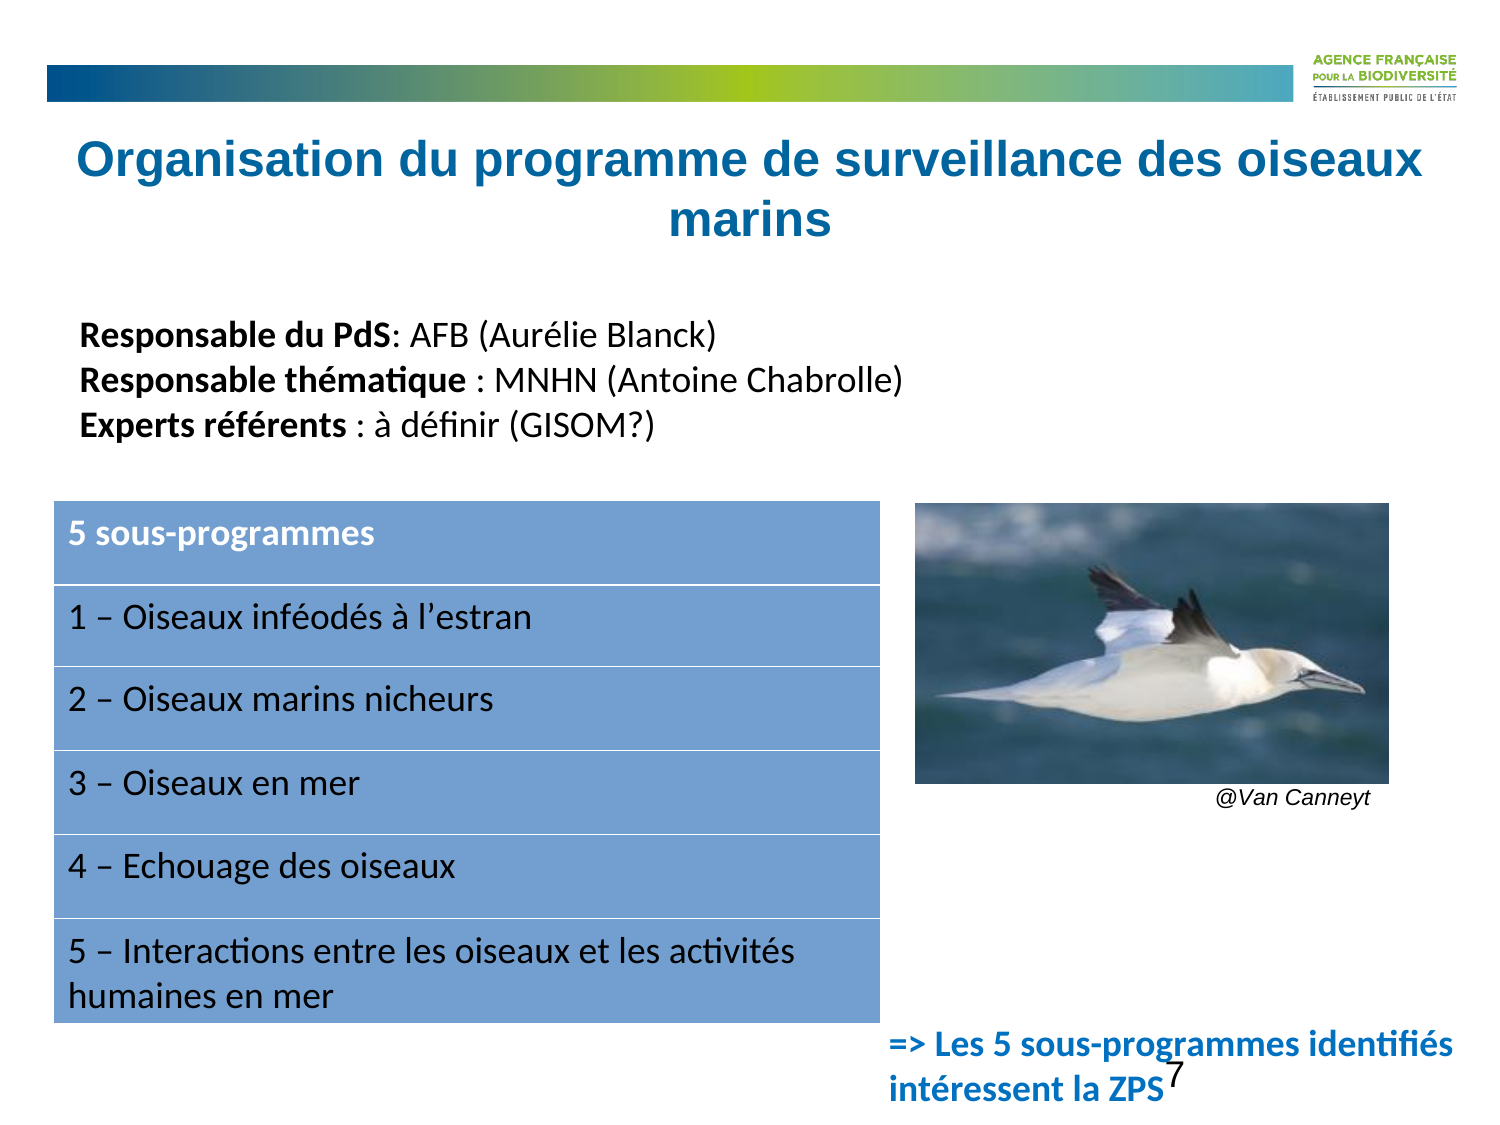

Organisation du programme de surveillance des oiseaux marins
Responsable du PdS: AFB (Aurélie Blanck)
Responsable thématique : MNHN (Antoine Chabrolle)
Experts référents : à définir (GISOM?)
| 5 sous-programmes |
| --- |
| 1 – Oiseaux inféodés à l’estran |
| 2 – Oiseaux marins nicheurs |
| 3 – Oiseaux en mer |
| 4 – Echouage des oiseaux |
| 5 – Interactions entre les oiseaux et les activités humaines en mer |
@Van Canneyt
=> Les 5 sous-programmes identifiés intéressent la ZPS